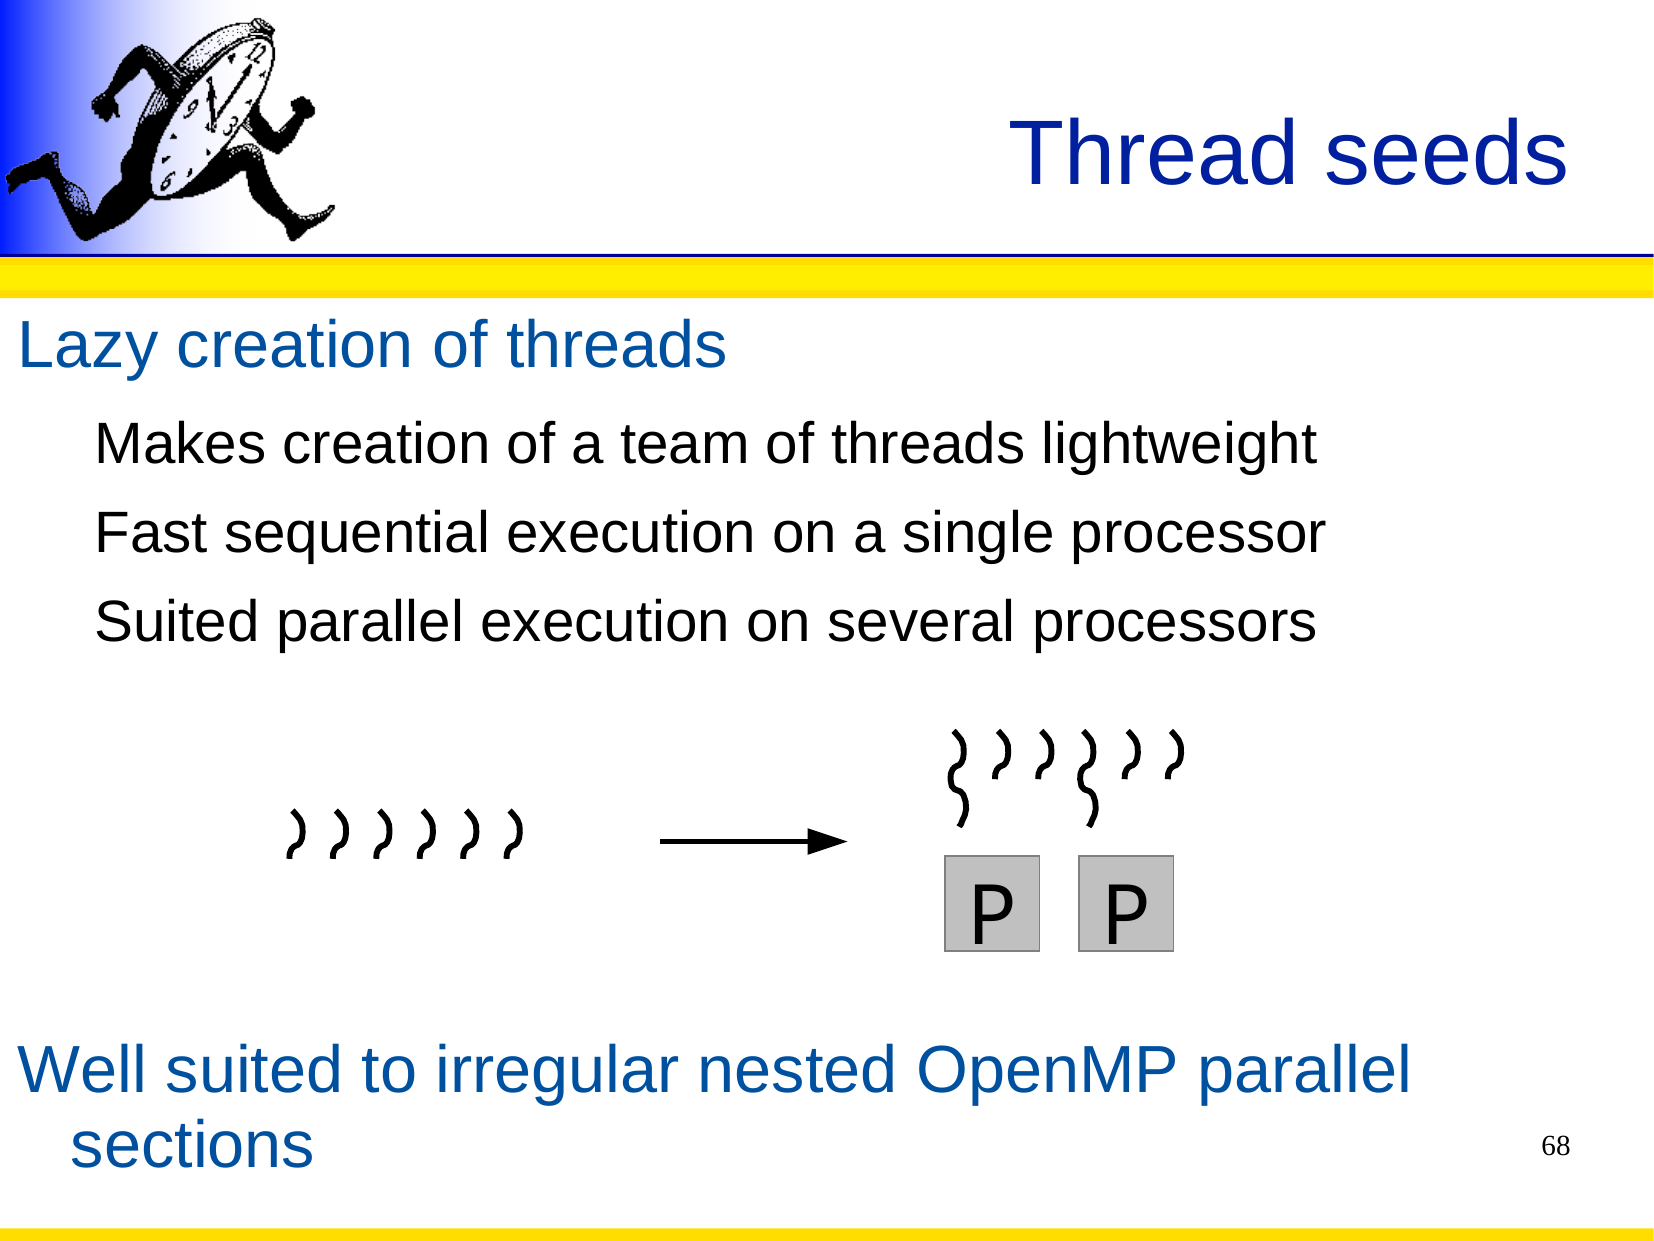

# Thread seeds
Lazy creation of threads
Makes creation of a team of threads lightweight
Fast sequential execution on a single processor
Suited parallel execution on several processors
Well suited to irregular nested OpenMP parallel sections
P
P
68